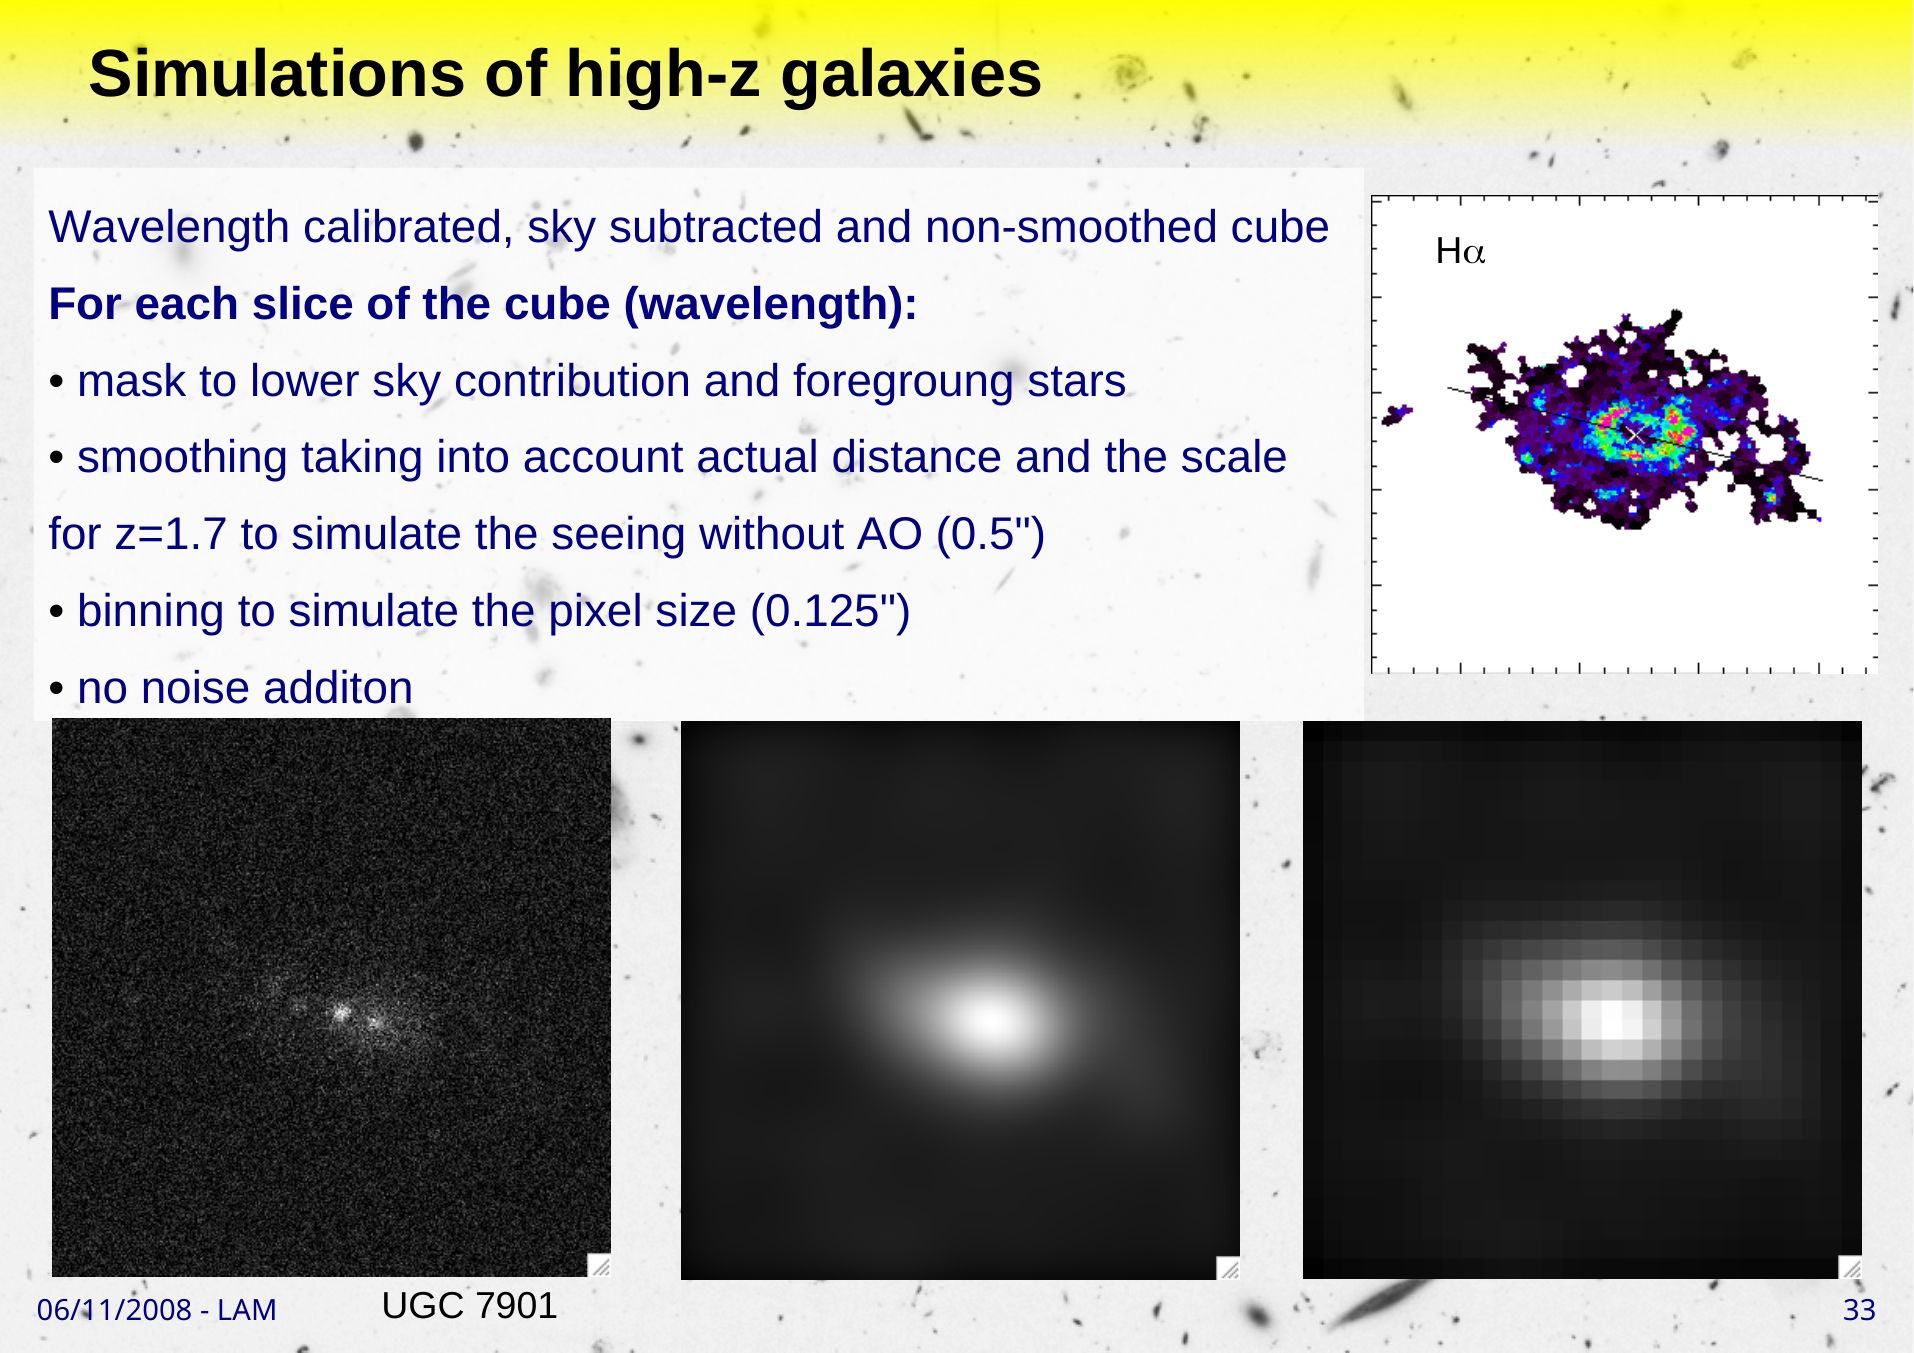

# Simulations of high-z galaxies
Wavelength calibrated, sky subtracted and non-smoothed cube
For each slice of the cube (wavelength):
 mask to lower sky contribution and foregroung stars
 smoothing taking into account actual distance and the scale for z=1.7 to simulate the seeing without AO (0.5")
 binning to simulate the pixel size (0.125")
 no noise additon
Hα
UGC 7901
33
06/11/2008 - LAM